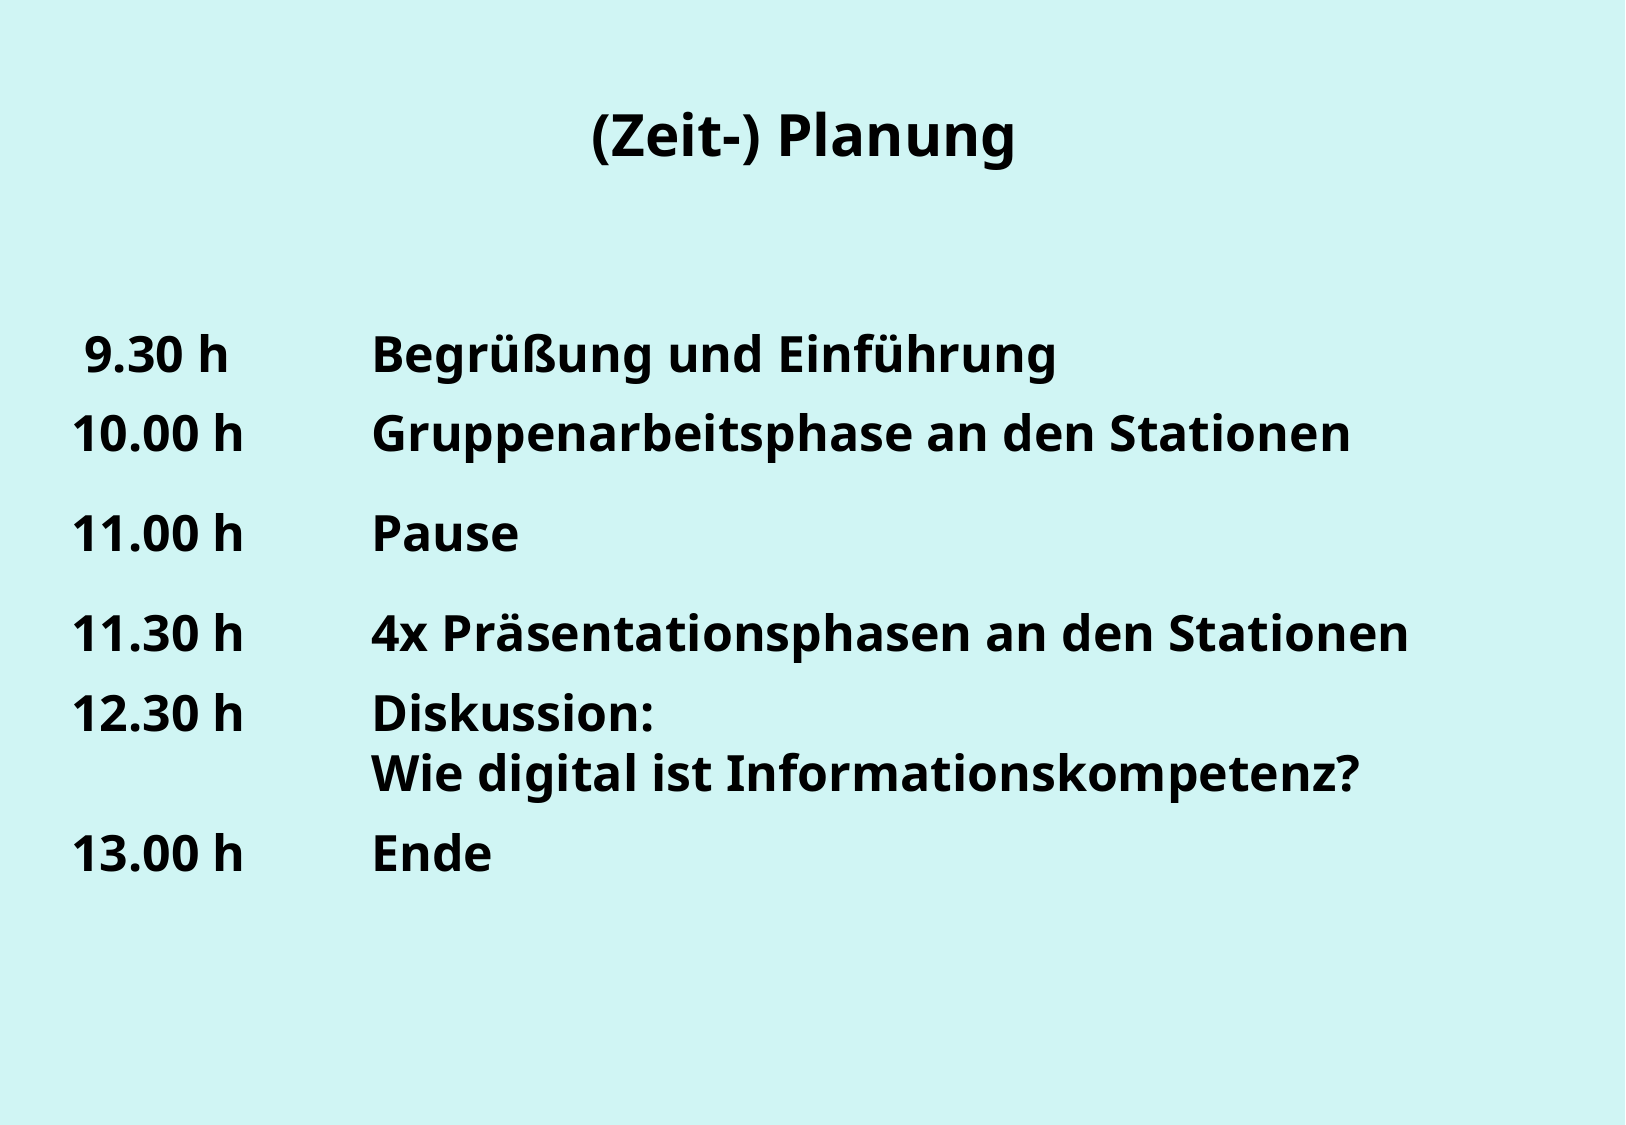

# (Zeit-) Planung
 9.30 h 	Begrüßung und Einführung
10.00 h	Gruppenarbeitsphase an den Stationen
11.00 h 	Pause
11.30 h	4x Präsentationsphasen an den Stationen
12.30 h	Diskussion:
		Wie digital ist Informationskompetenz?
13.00 h	Ende